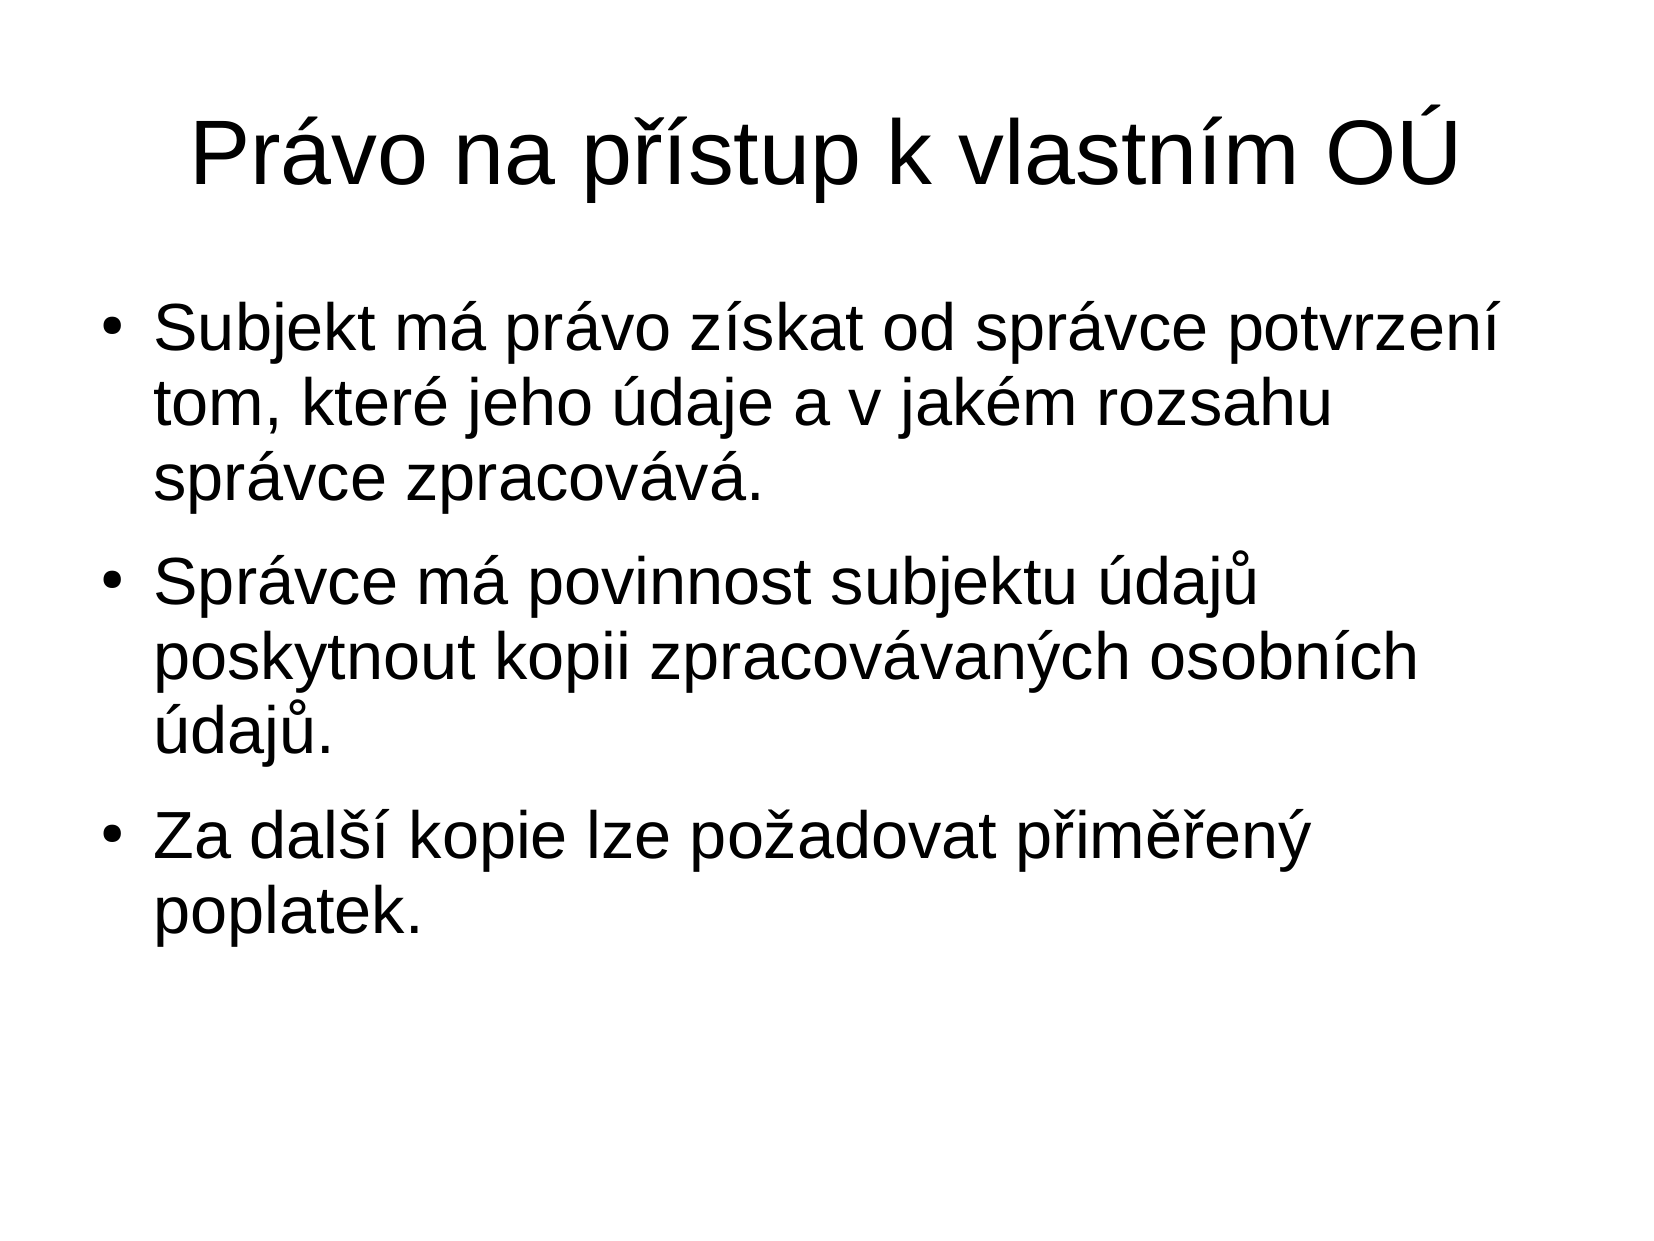

# Právo na přístup k vlastním OÚ
Subjekt má právo získat od správce potvrzení tom, které jeho údaje a v jakém rozsahu správce zpracovává.
Správce má povinnost subjektu údajů poskytnout kopii zpracovávaných osobních údajů.
Za další kopie lze požadovat přiměřený poplatek.